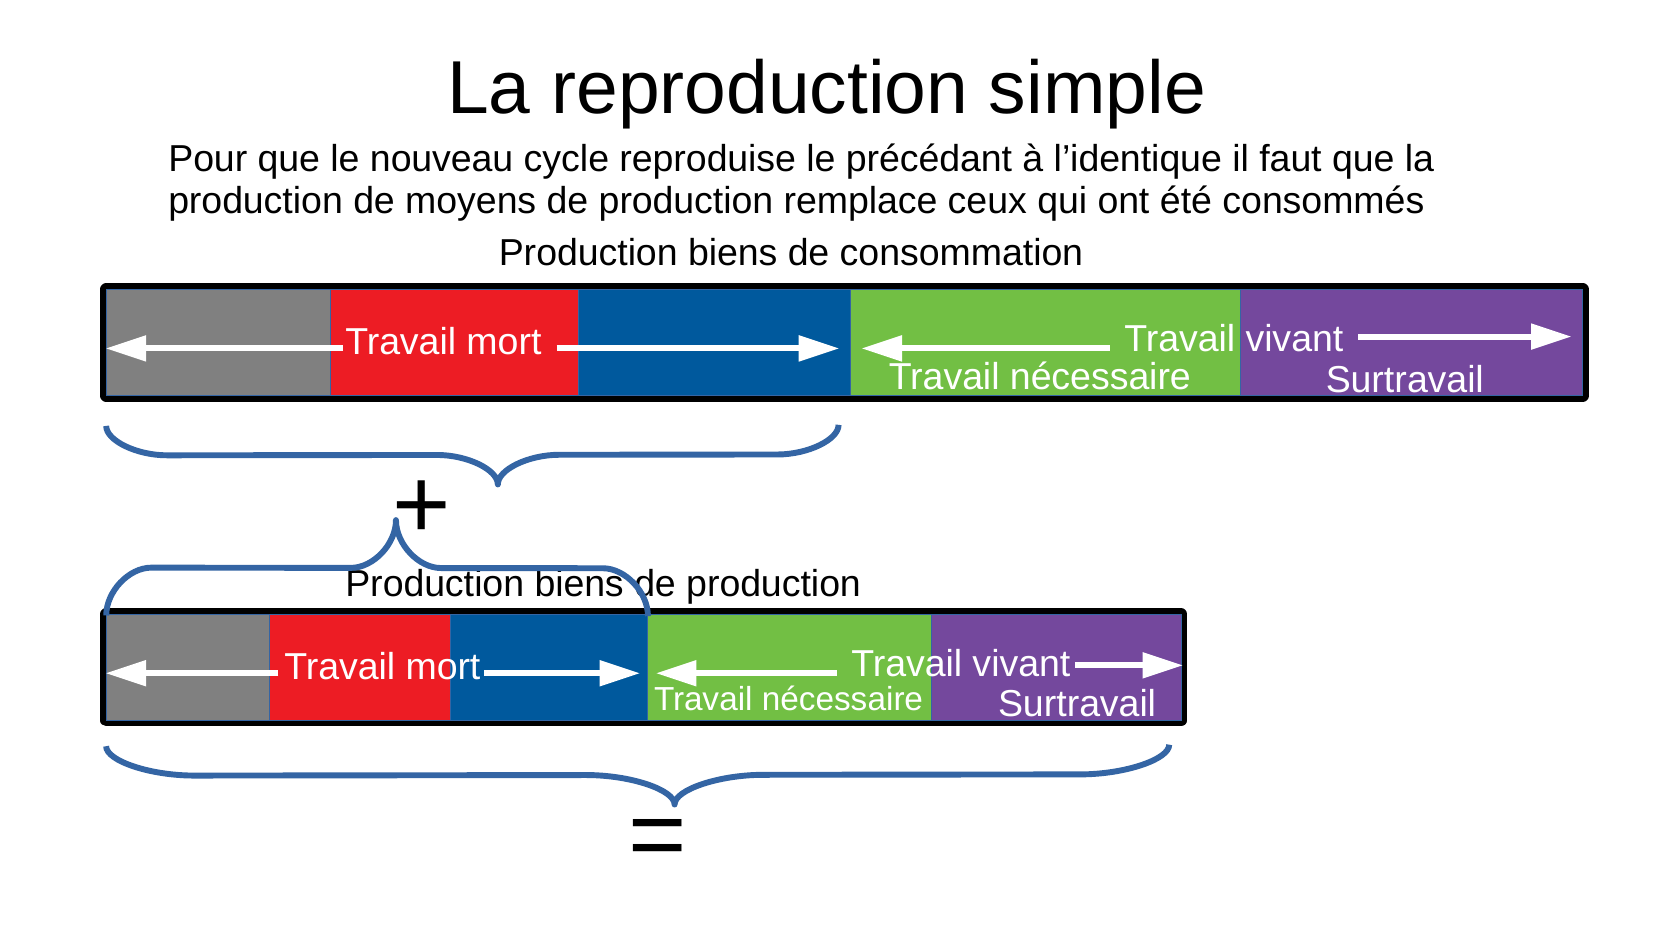

# La reproduction simple
Pour que le nouveau cycle reproduise le précédant à l’identique il faut que la production de moyens de production remplace ceux qui ont été consommés
Production biens de consommation
Travail vivant
Travail mort
Travail nécessaire
Surtravail
+
Production biens de production
Travail vivant
Travail mort
Travail nécessaire
Surtravail
=